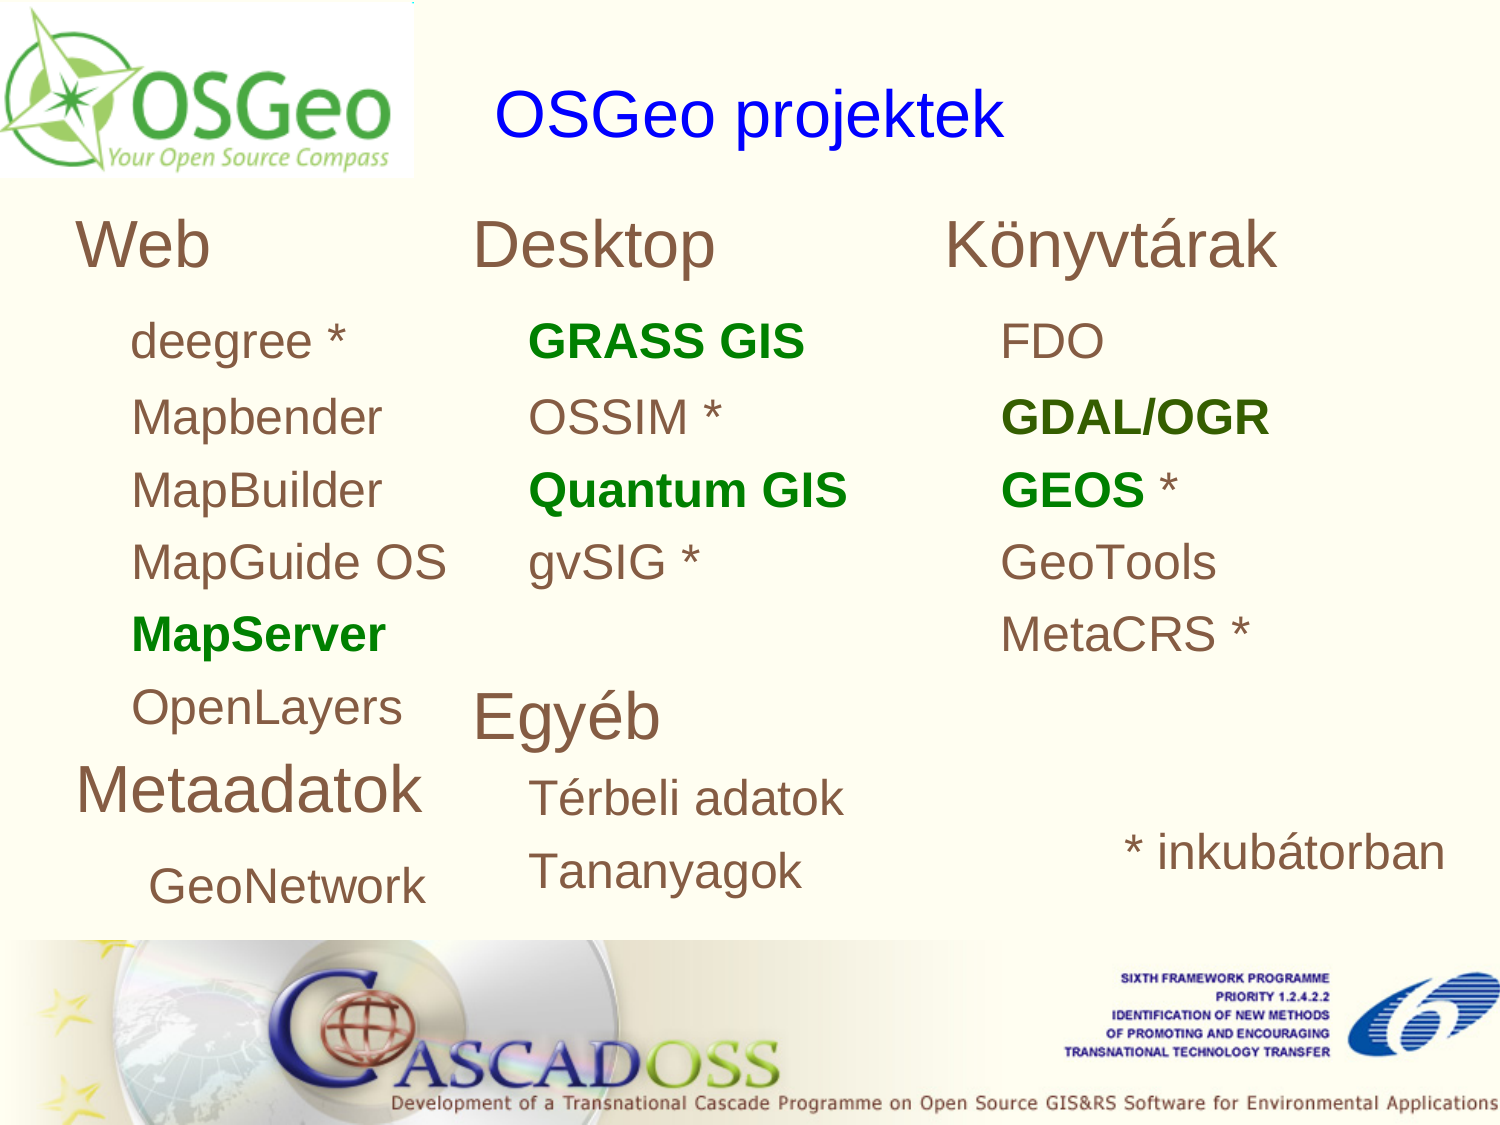

# OSGeo projektek
Web
 deegree *
 Mapbender
 MapBuilder
 MapGuide OS
 MapServer
 OpenLayers
Metaadatok
 GeoNetwork
Desktop
 GRASS GIS
 OSSIM *
 Quantum GIS
 gvSIG *
Egyéb
 Térbeli adatok
 Tananyagok
Könyvtárak
 FDO
 GDAL/OGR
 GEOS *
 GeoTools
 MetaCRS *
* inkubátorban